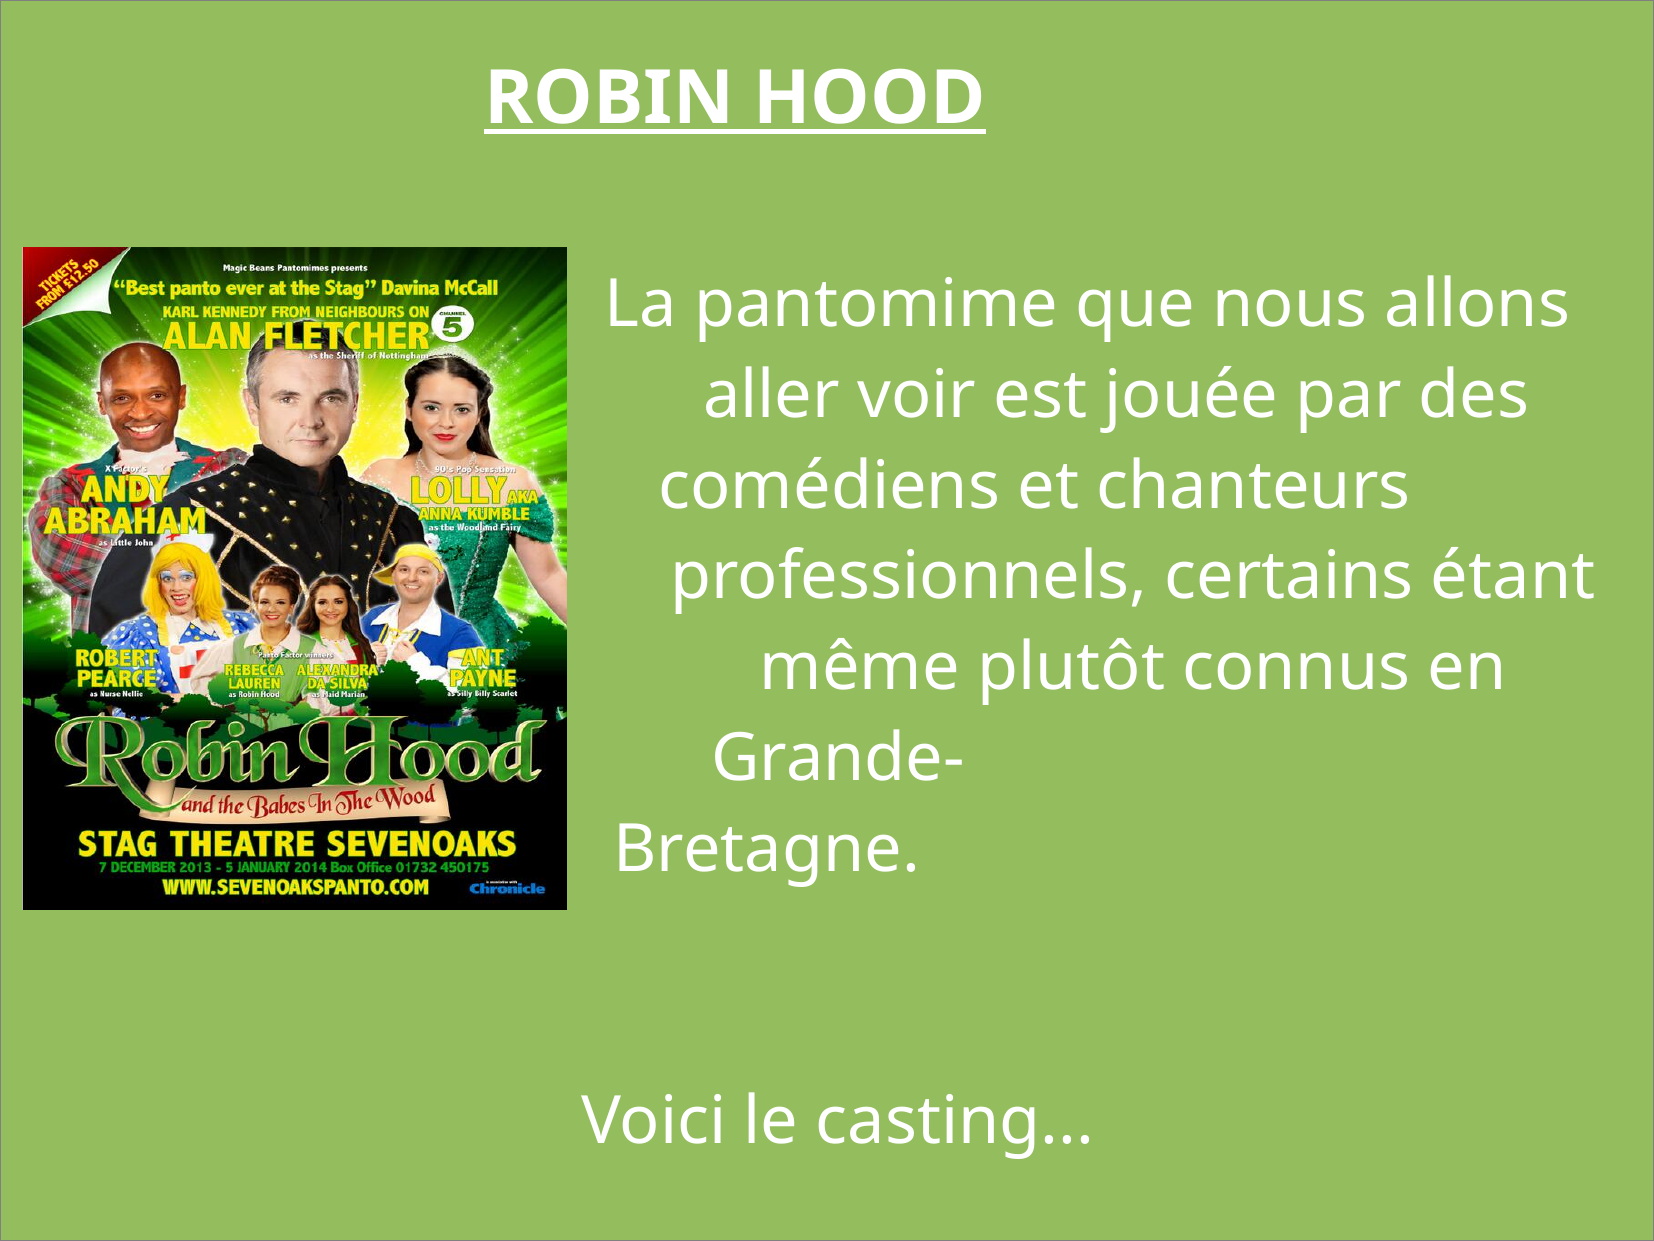

ROBIN HOOD
							La pantomime que nous allons 							 aller voir est jouée par des 		 		 		 comédiens et chanteurs 	 									professionnels, certains étant 								même plutôt connus en Grande-
							 Bretagne.
Voici le casting...